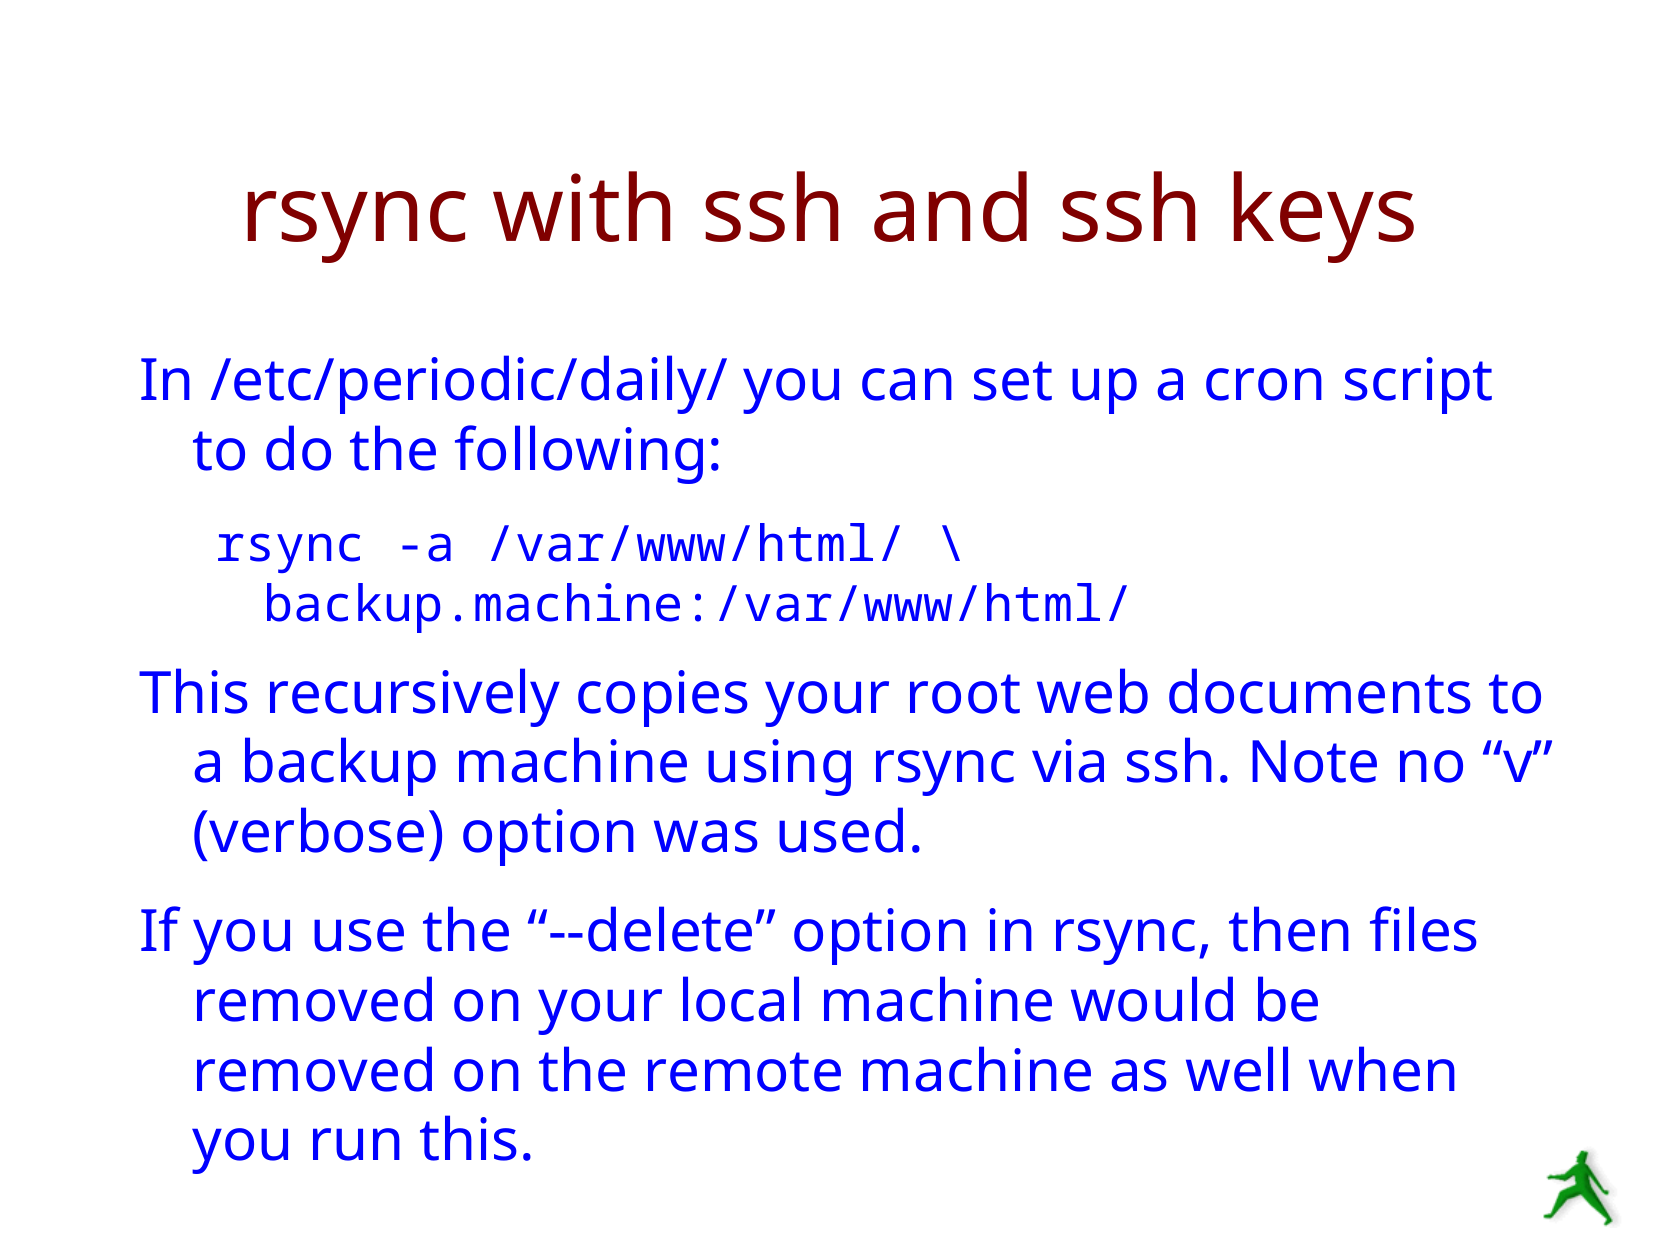

# rsync with ssh and ssh keys
In /etc/periodic/daily/ you can set up a cron script to do the following:
rsync -a /var/www/html/ \ backup.machine:/var/www/html/
This recursively copies your root web documents to a backup machine using rsync via ssh. Note no “v” (verbose) option was used.
If you use the “--delete” option in rsync, then files removed on your local machine would be removed on the remote machine as well when you run this.